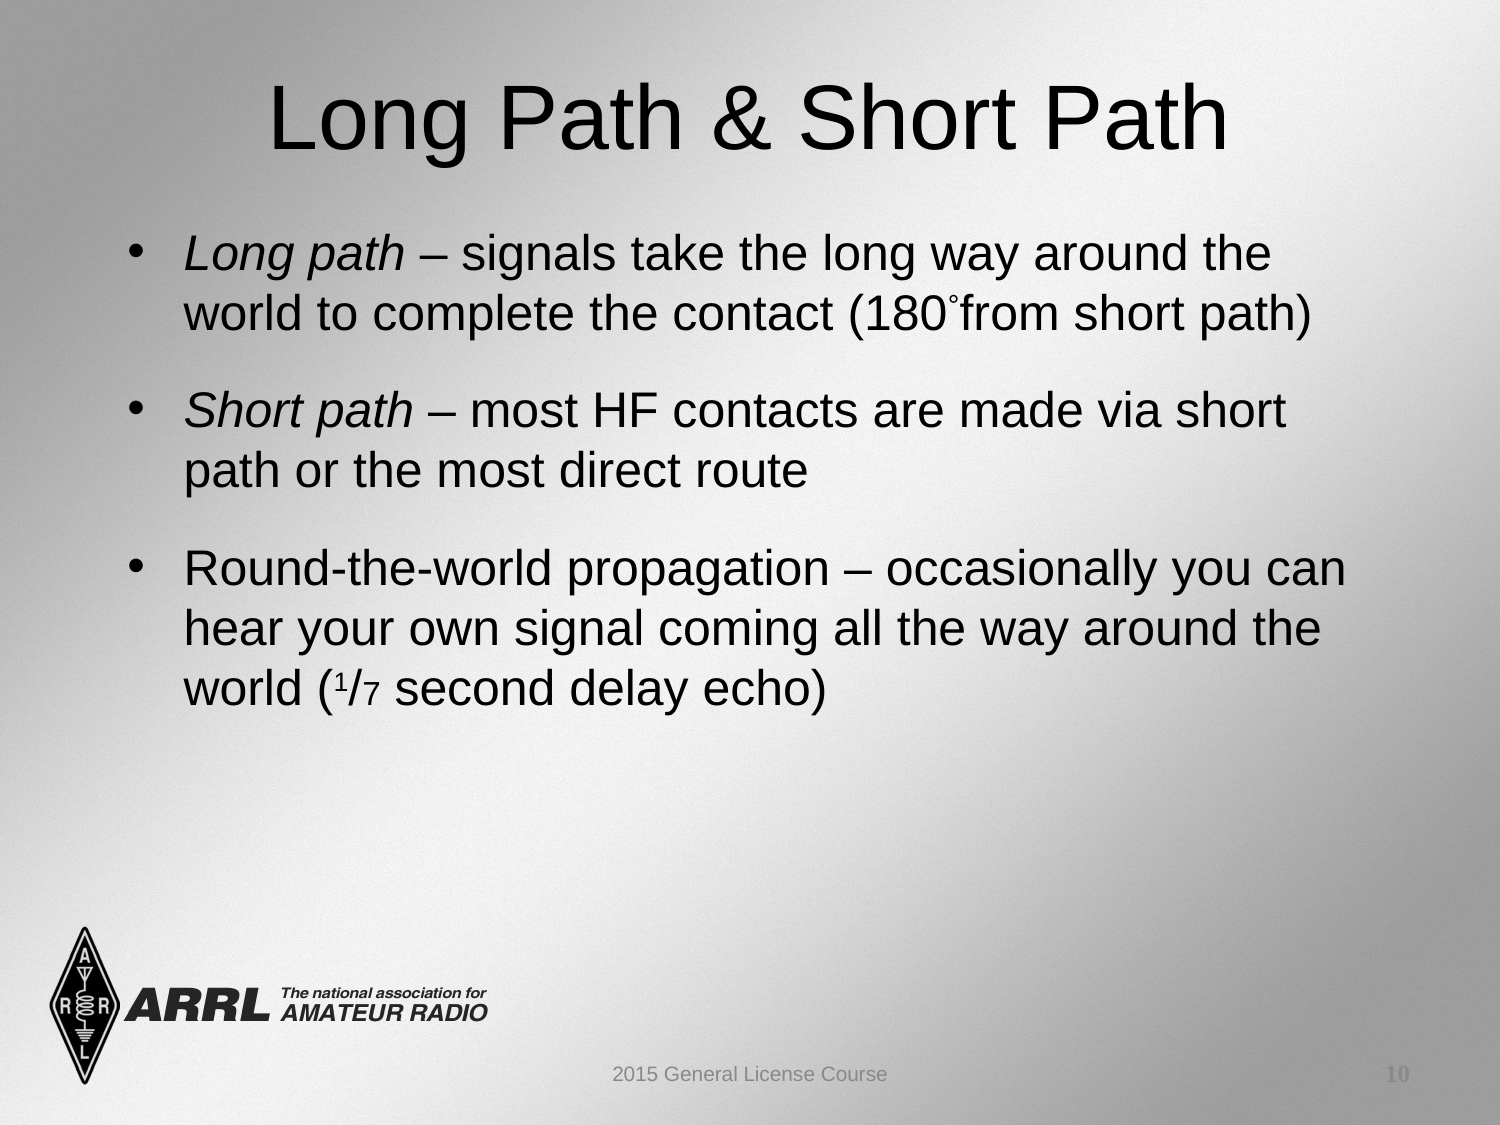

Long Path & Short Path
Long path – signals take the long way around the world to complete the contact (180°from short path)
Short path – most HF contacts are made via short path or the most direct route
Round-the-world propagation – occasionally you can hear your own signal coming all the way around the world (1/7 second delay echo)
2015 General License Course